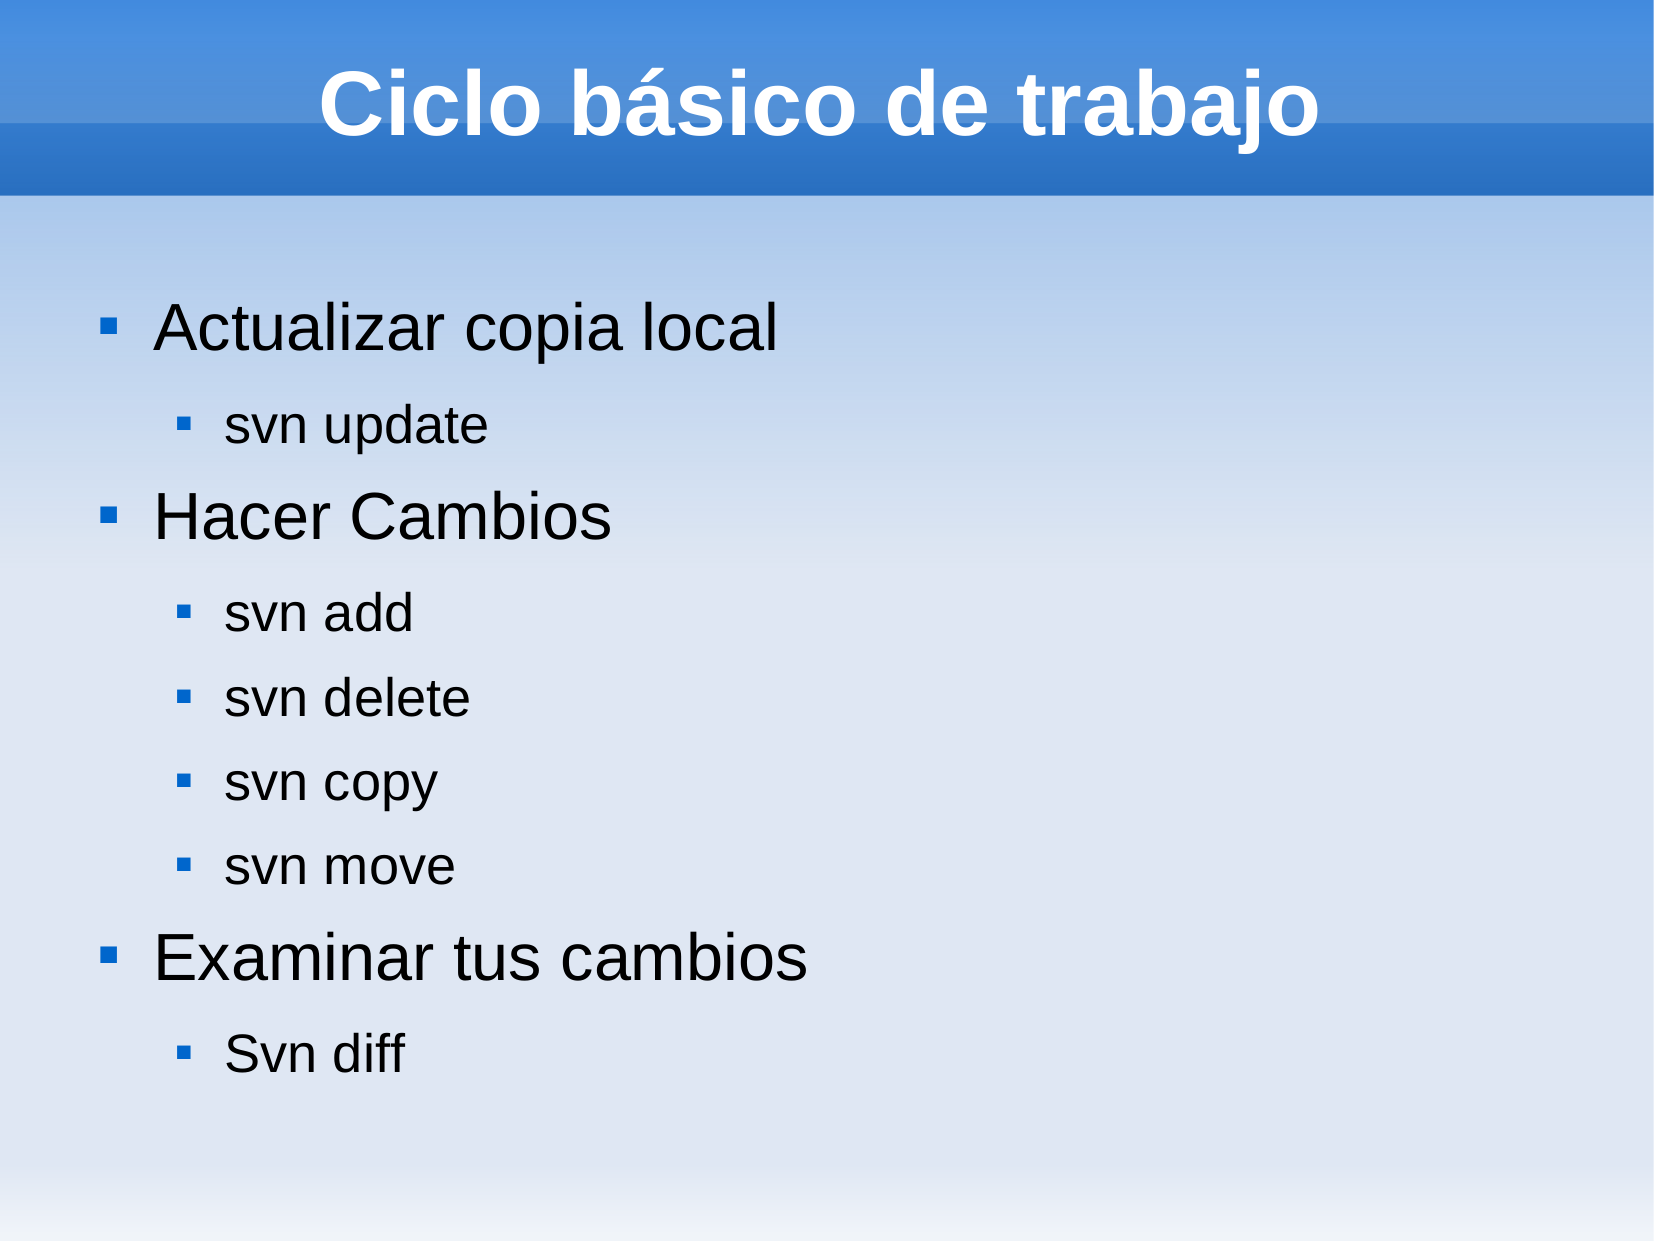

# Ciclo básico de trabajo
Actualizar copia local
svn update
Hacer Cambios
svn add
svn delete
svn copy
svn move
Examinar tus cambios
Svn diff